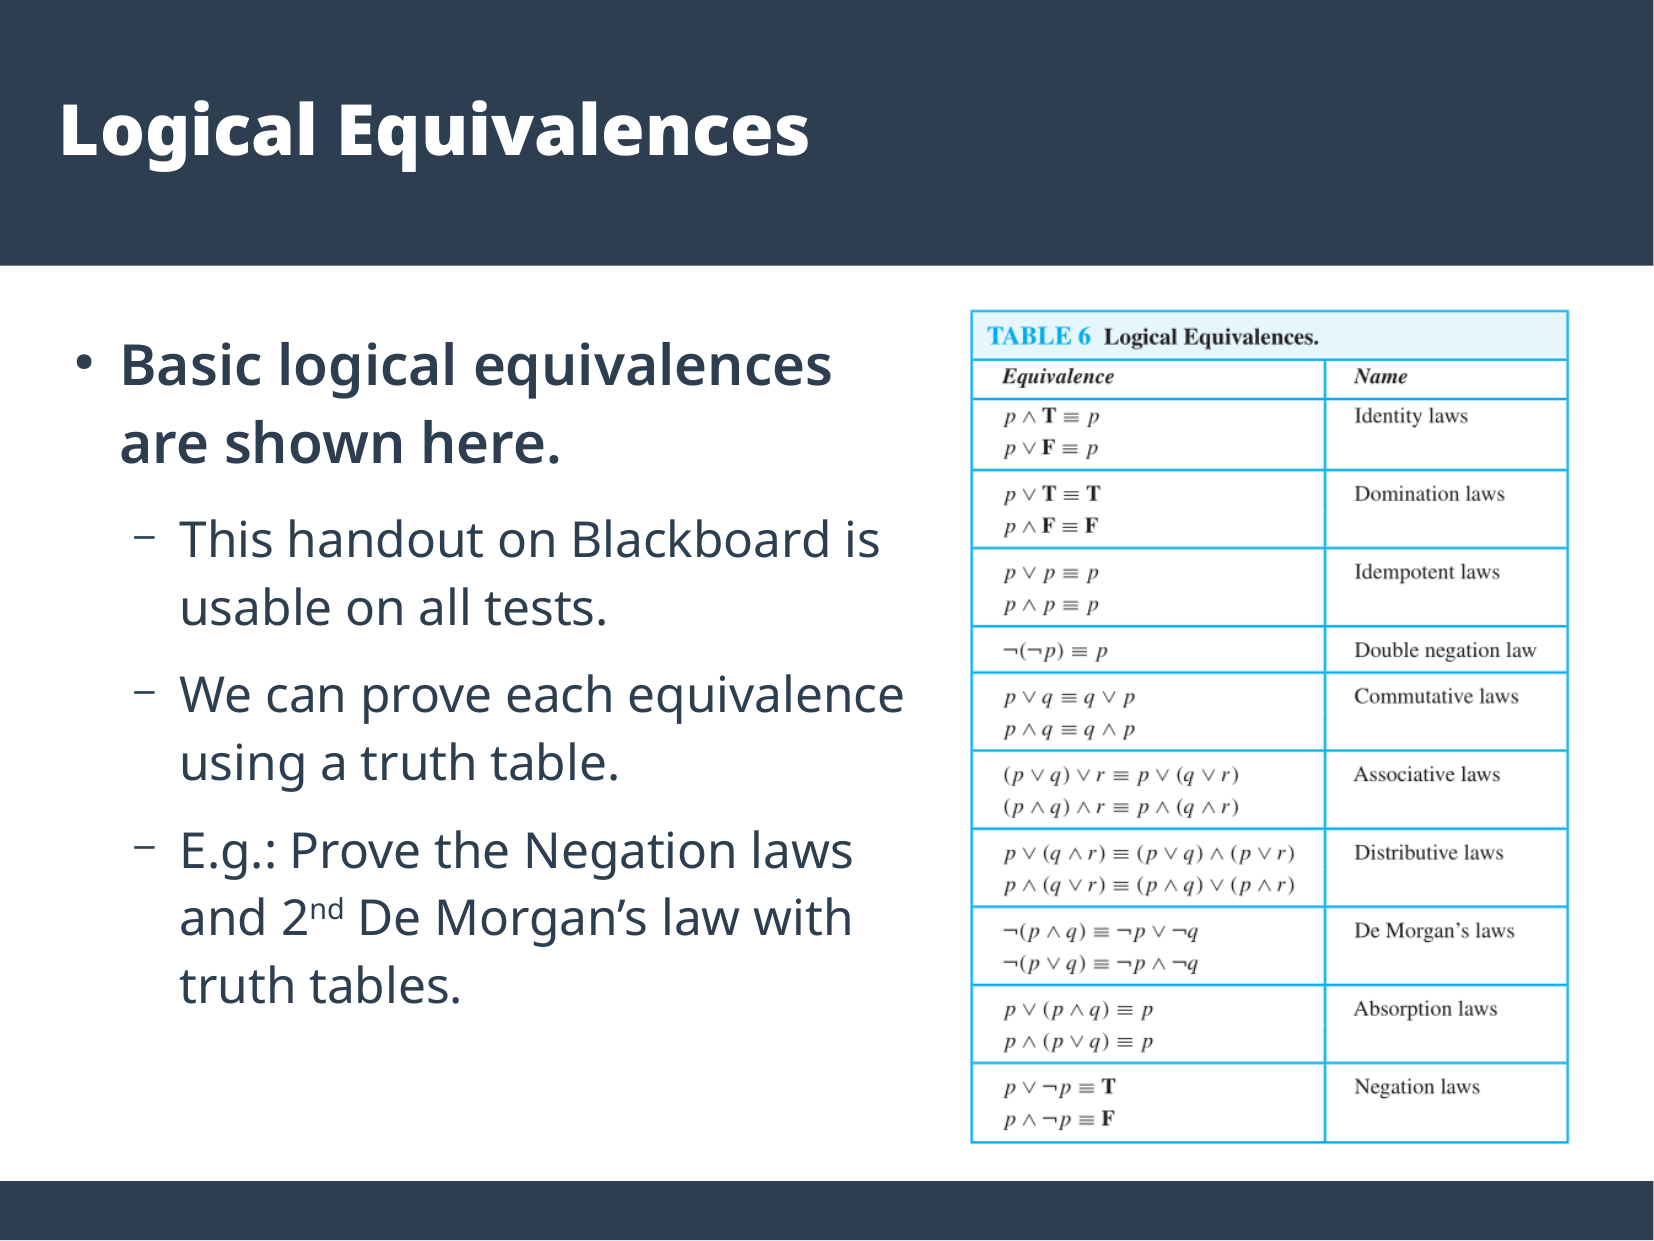

# Logical Equivalences
Basic logical equivalences are shown here.
This handout on Blackboard is usable on all tests.
We can prove each equivalence using a truth table.
E.g.: Prove the Negation laws and 2nd De Morgan’s law with truth tables.